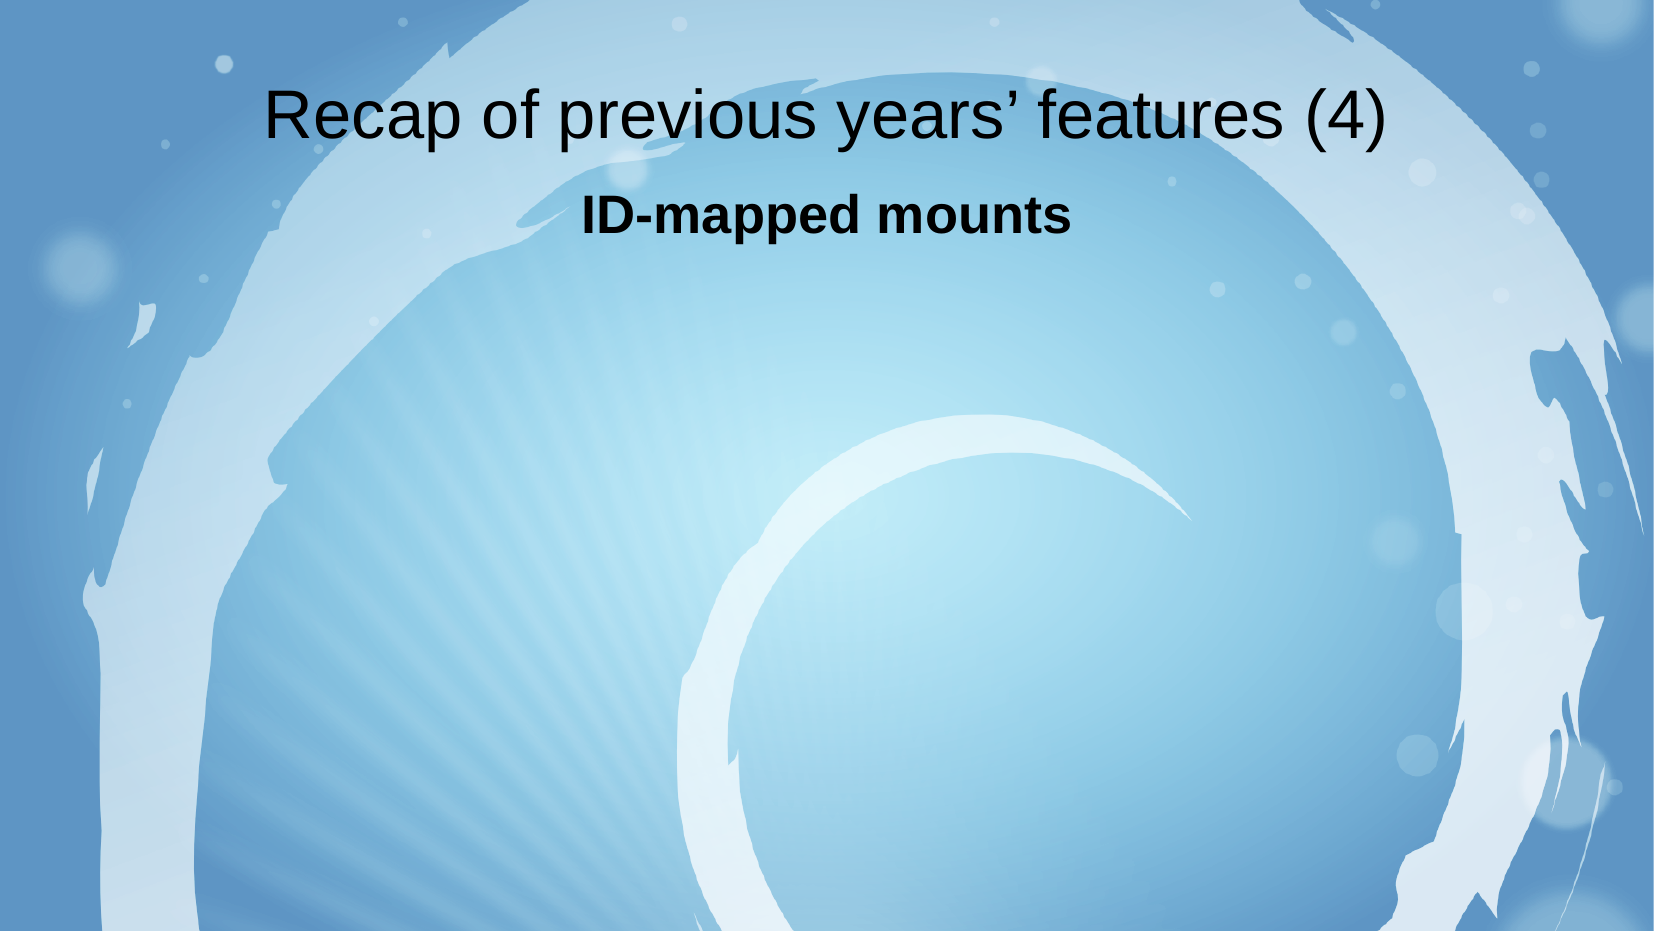

# Recap of previous years’ features (4)
ID-mapped mounts